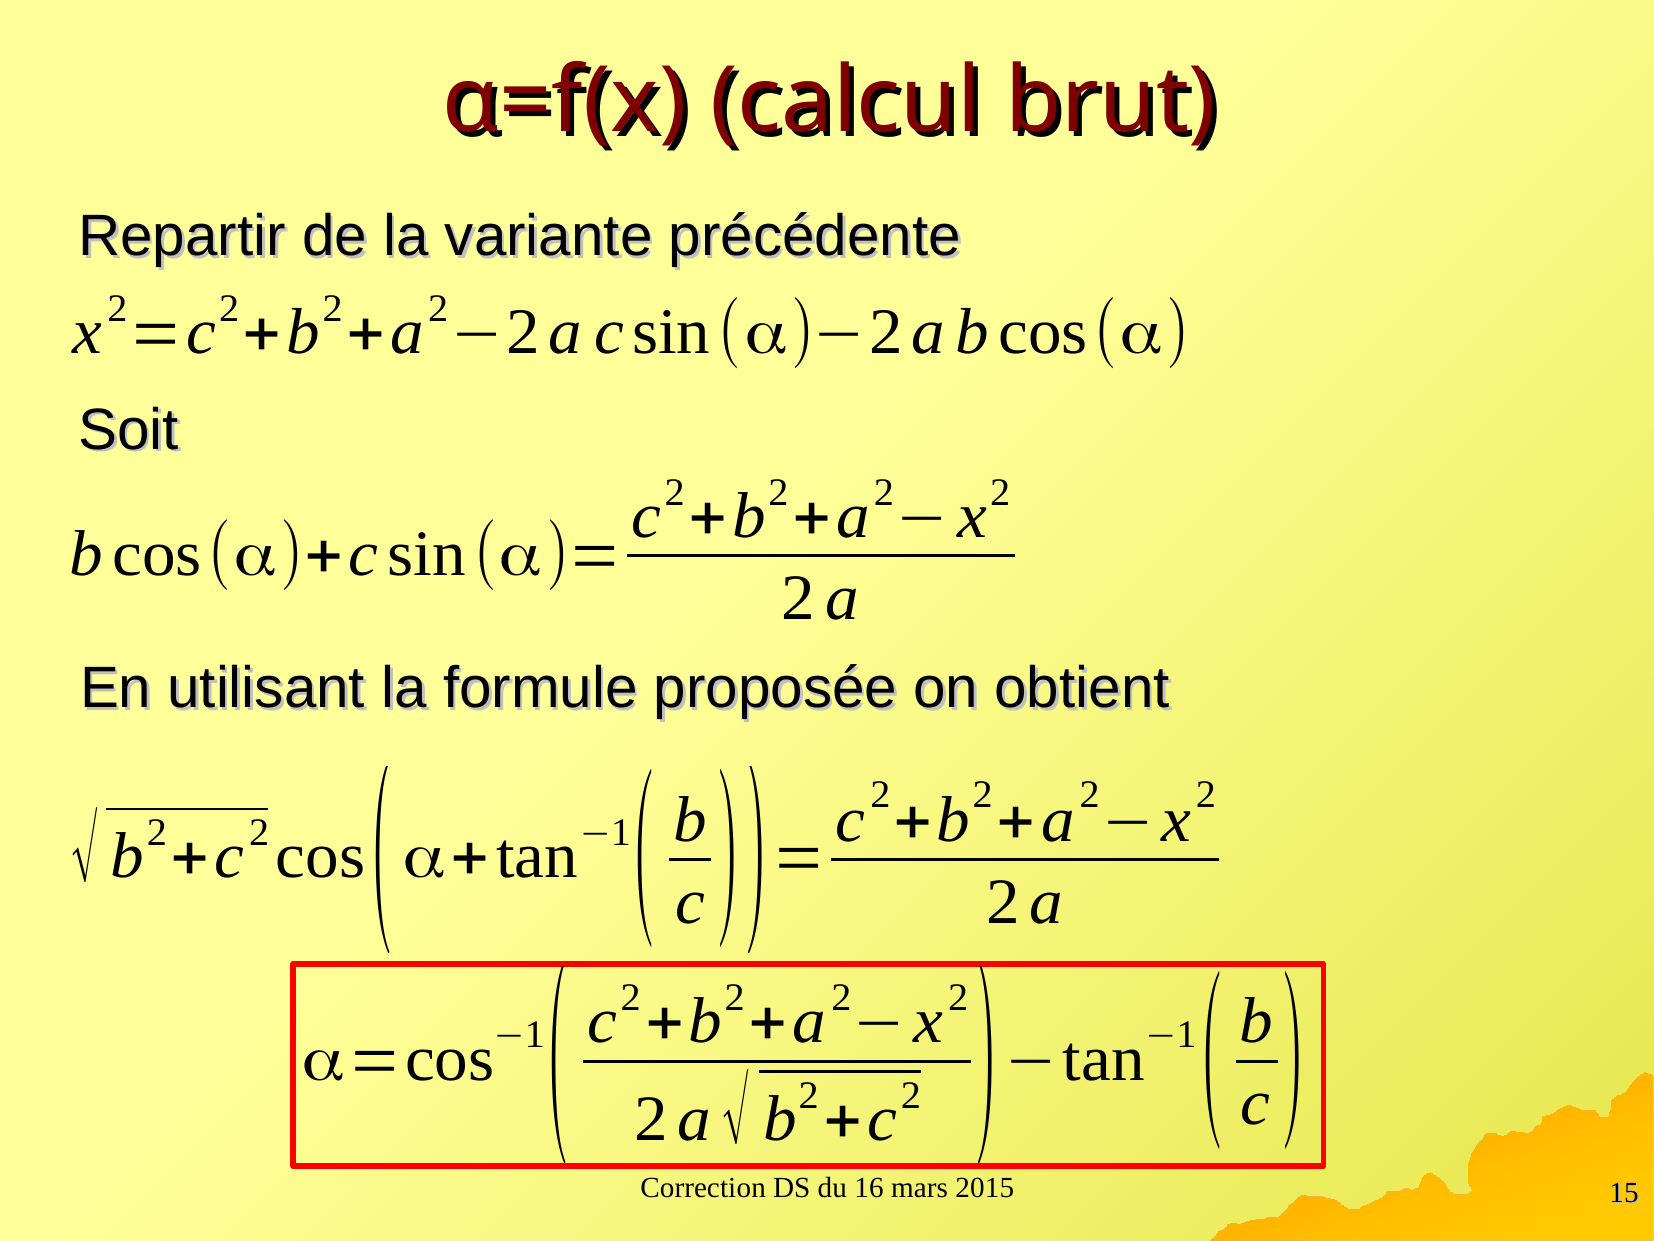

# α=f(x) (calcul brut)
Repartir de la variante précédente
Soit
En utilisant la formule proposée on obtient
Correction DS du 16 mars 2015